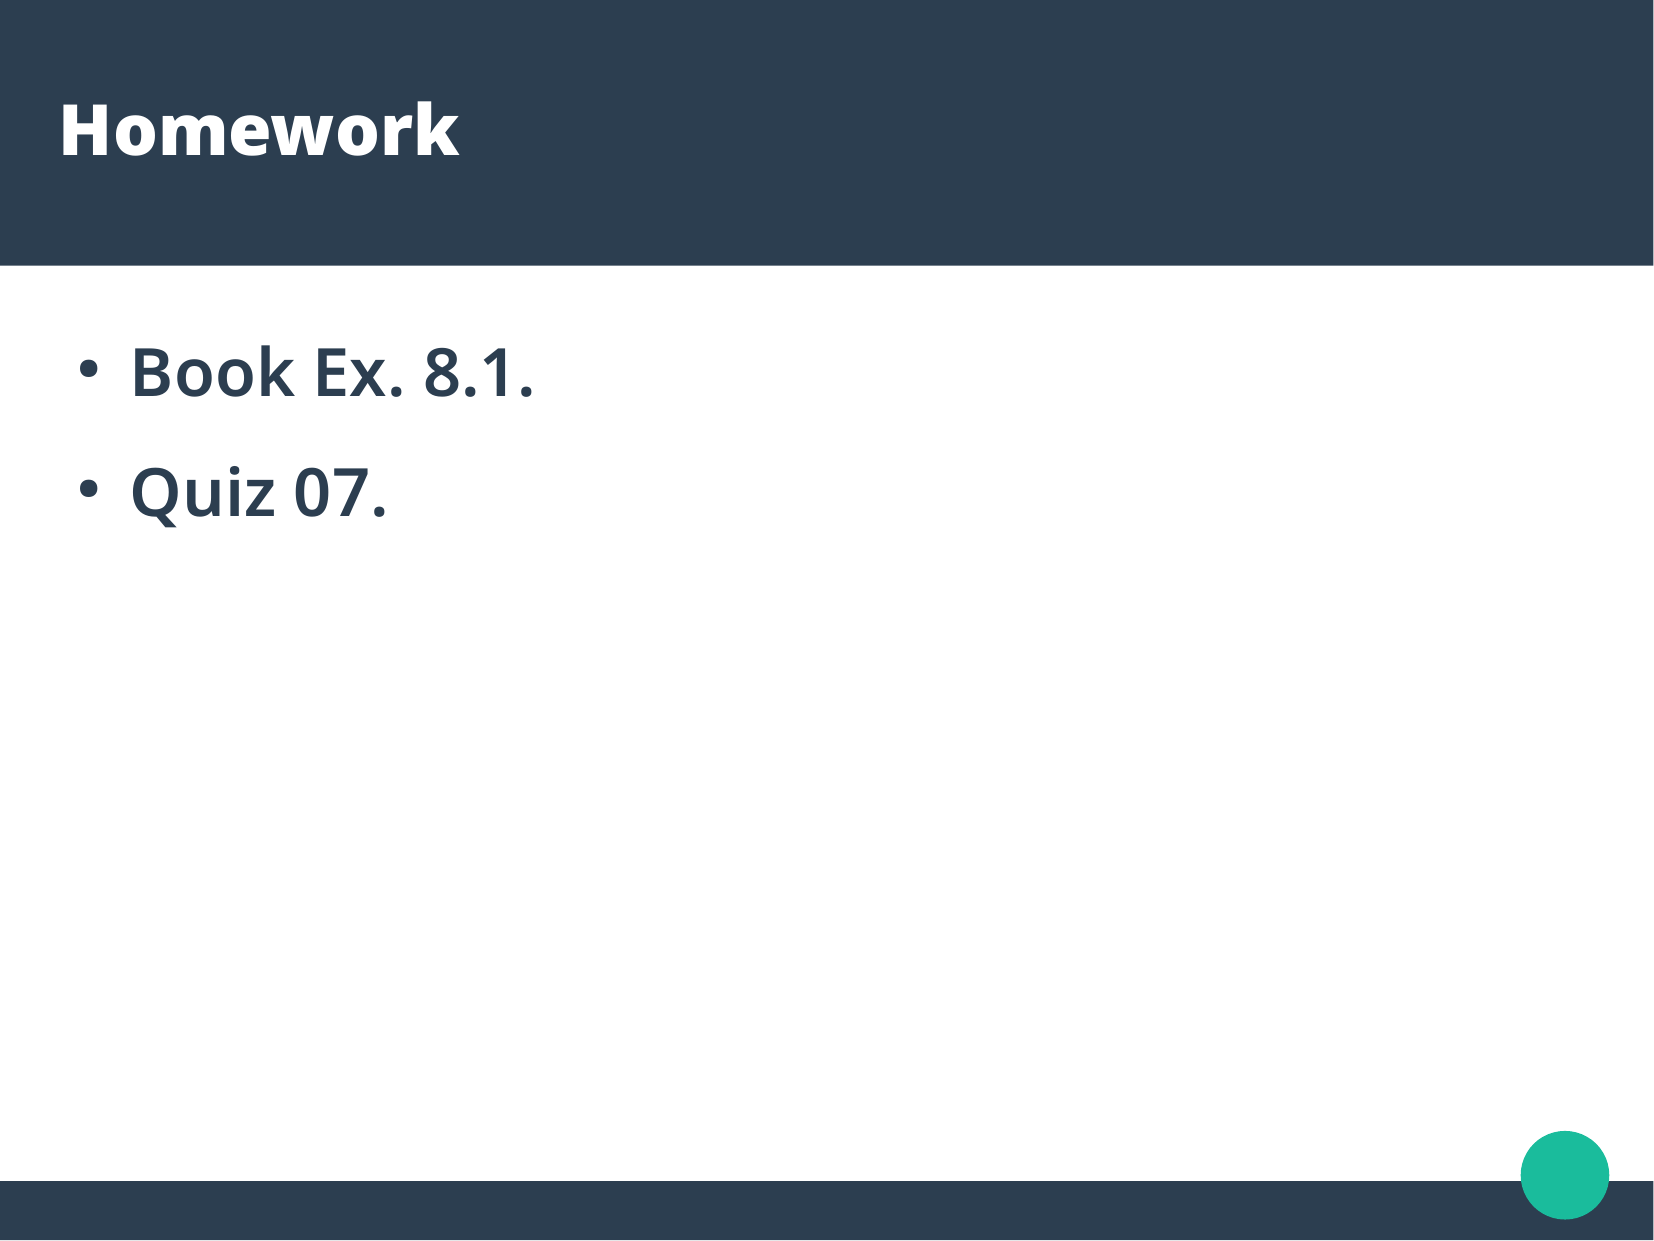

# Homework
Book Ex. 8.1.
Quiz 07.